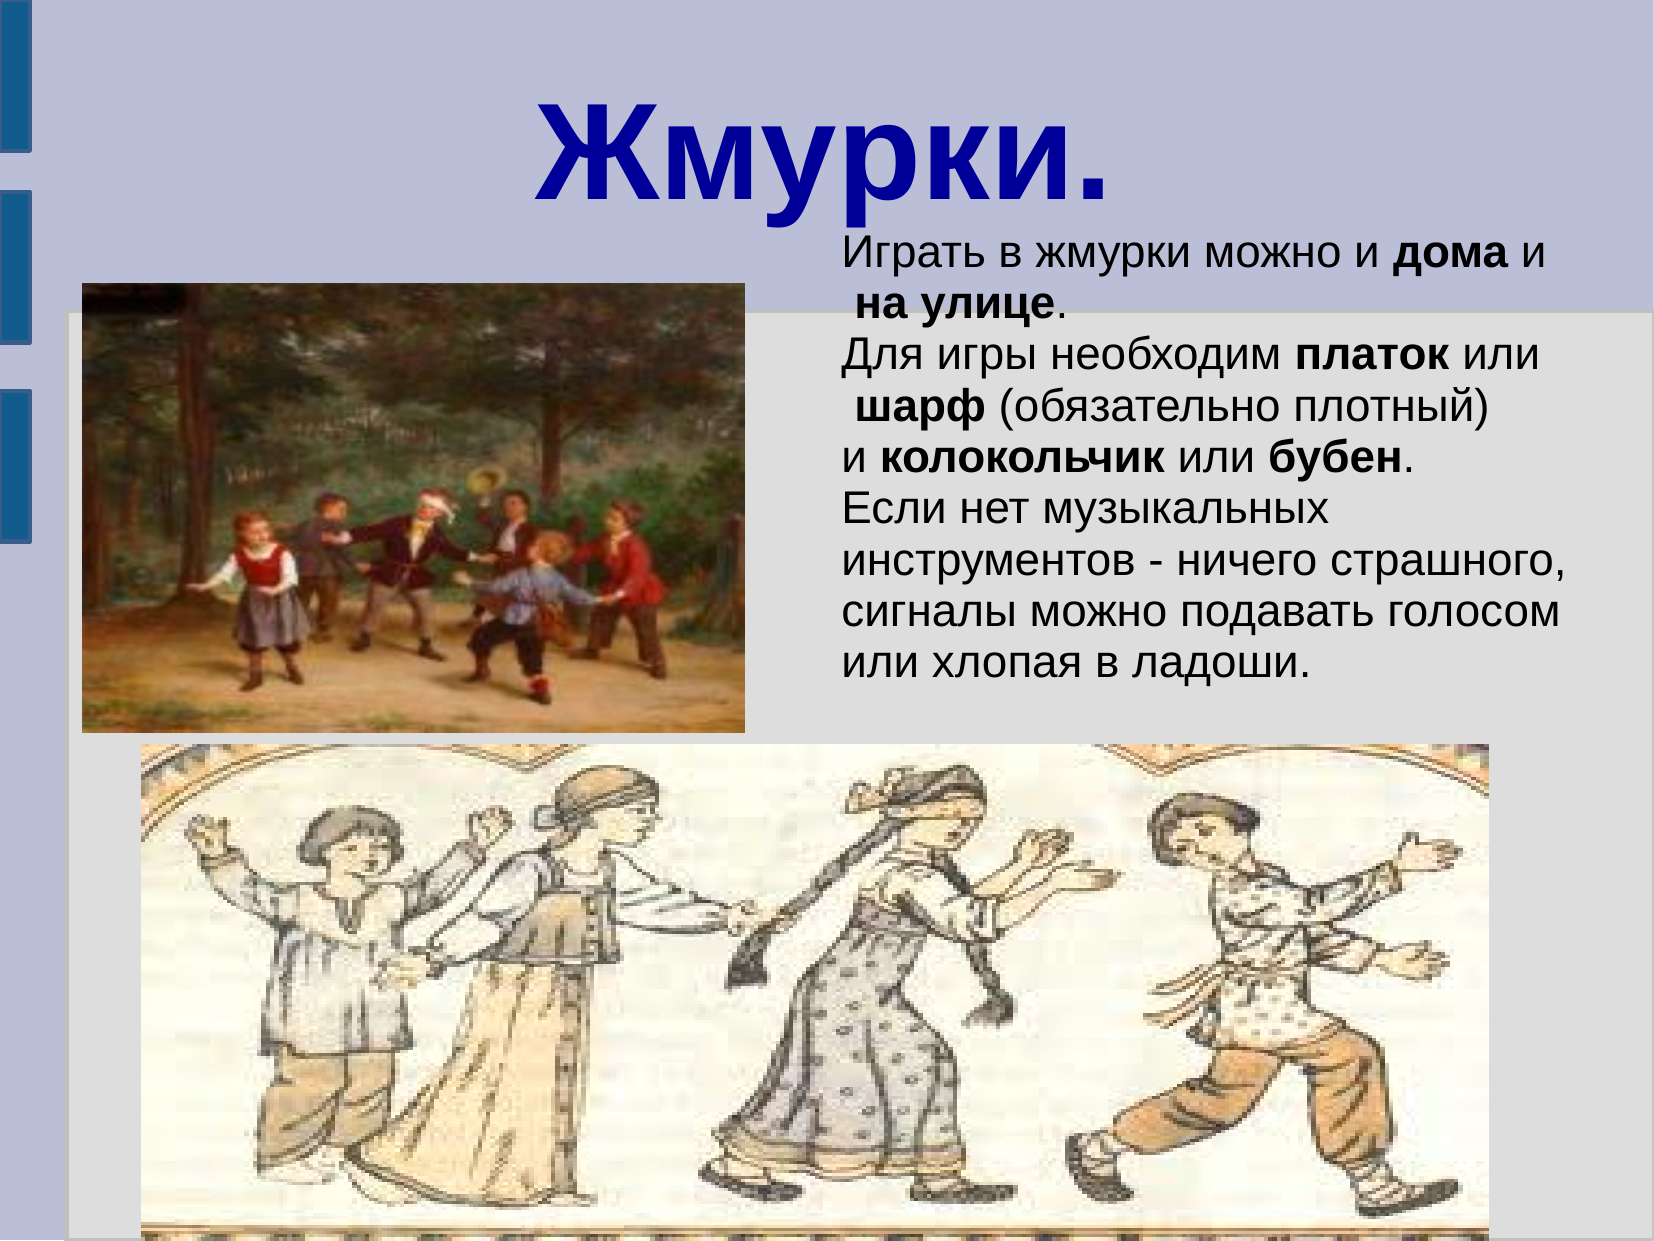

# Жмурки.
Играть в жмурки можно и дома и
 на улице.
Для игры необходим платок или
 шарф (обязательно плотный)
и колокольчик или бубен.
Если нет музыкальных
инструментов - ничего страшного,
сигналы можно подавать голосом
или хлопая в ладоши.